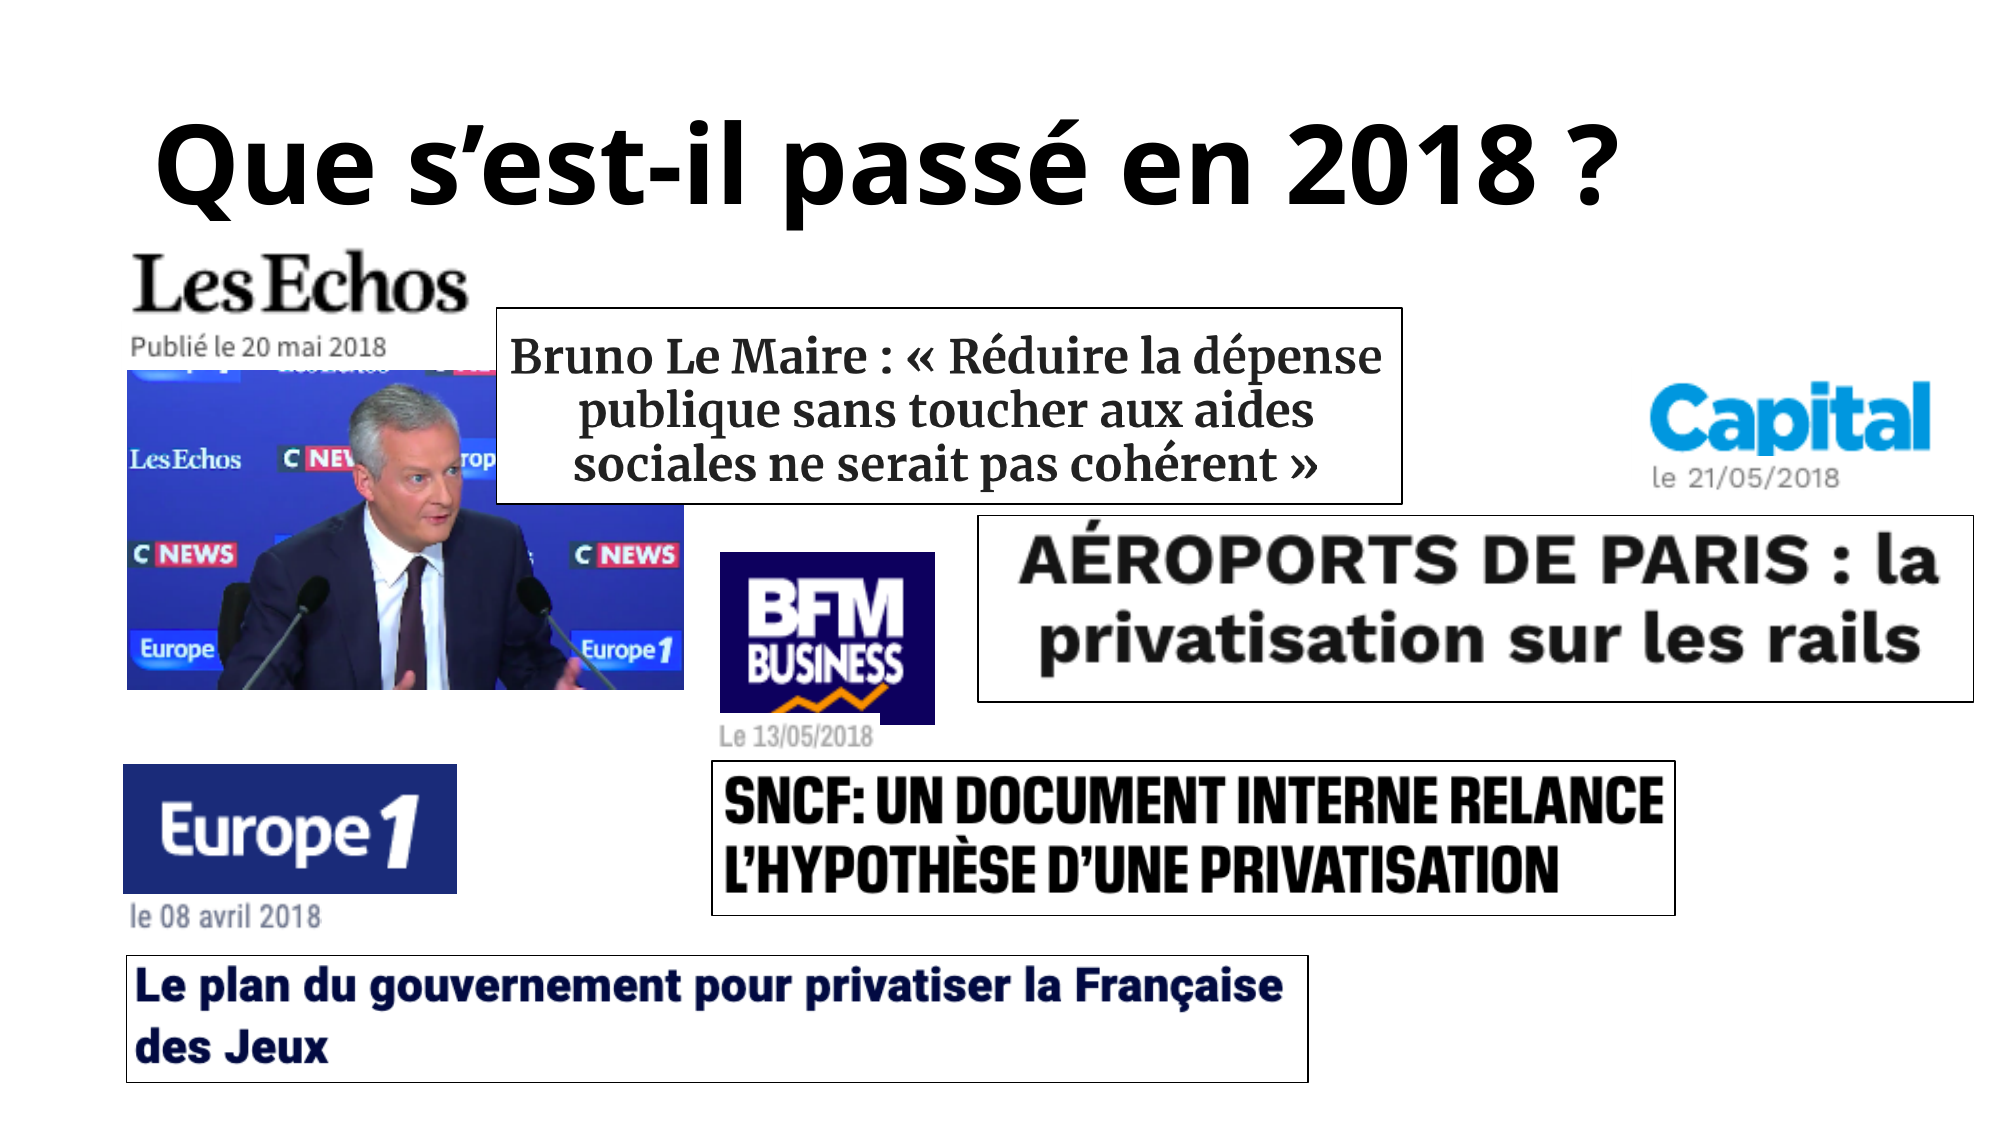

# Que s’est-il passé en 2018 ?